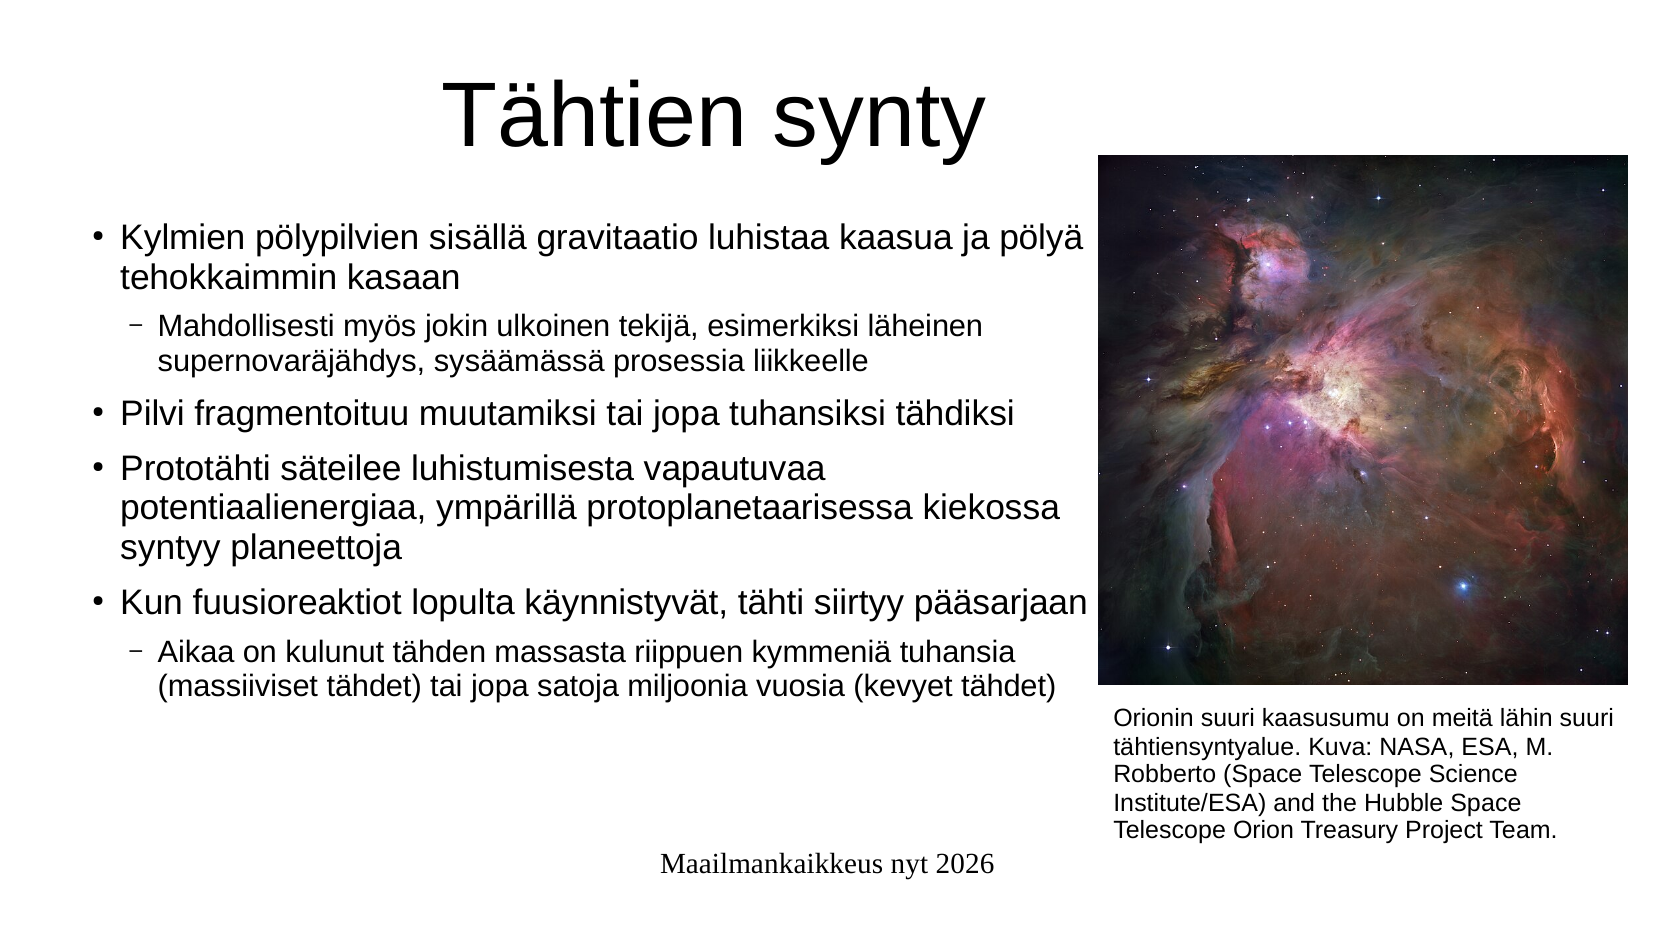

# Tähtien synty
Kylmien pölypilvien sisällä gravitaatio luhistaa kaasua ja pölyä tehokkaimmin kasaan
Mahdollisesti myös jokin ulkoinen tekijä, esimerkiksi läheinen supernovaräjähdys, sysäämässä prosessia liikkeelle
Pilvi fragmentoituu muutamiksi tai jopa tuhansiksi tähdiksi
Prototähti säteilee luhistumisesta vapautuvaa potentiaalienergiaa, ympärillä protoplanetaarisessa kiekossa syntyy planeettoja
Kun fuusioreaktiot lopulta käynnistyvät, tähti siirtyy pääsarjaan
Aikaa on kulunut tähden massasta riippuen kymmeniä tuhansia (massiiviset tähdet) tai jopa satoja miljoonia vuosia (kevyet tähdet)
Orionin suuri kaasusumu on meitä lähin suuri tähtiensyntyalue. Kuva: NASA, ESA, M. Robberto (Space Telescope Science Institute/ESA) and the Hubble Space Telescope Orion Treasury Project Team.